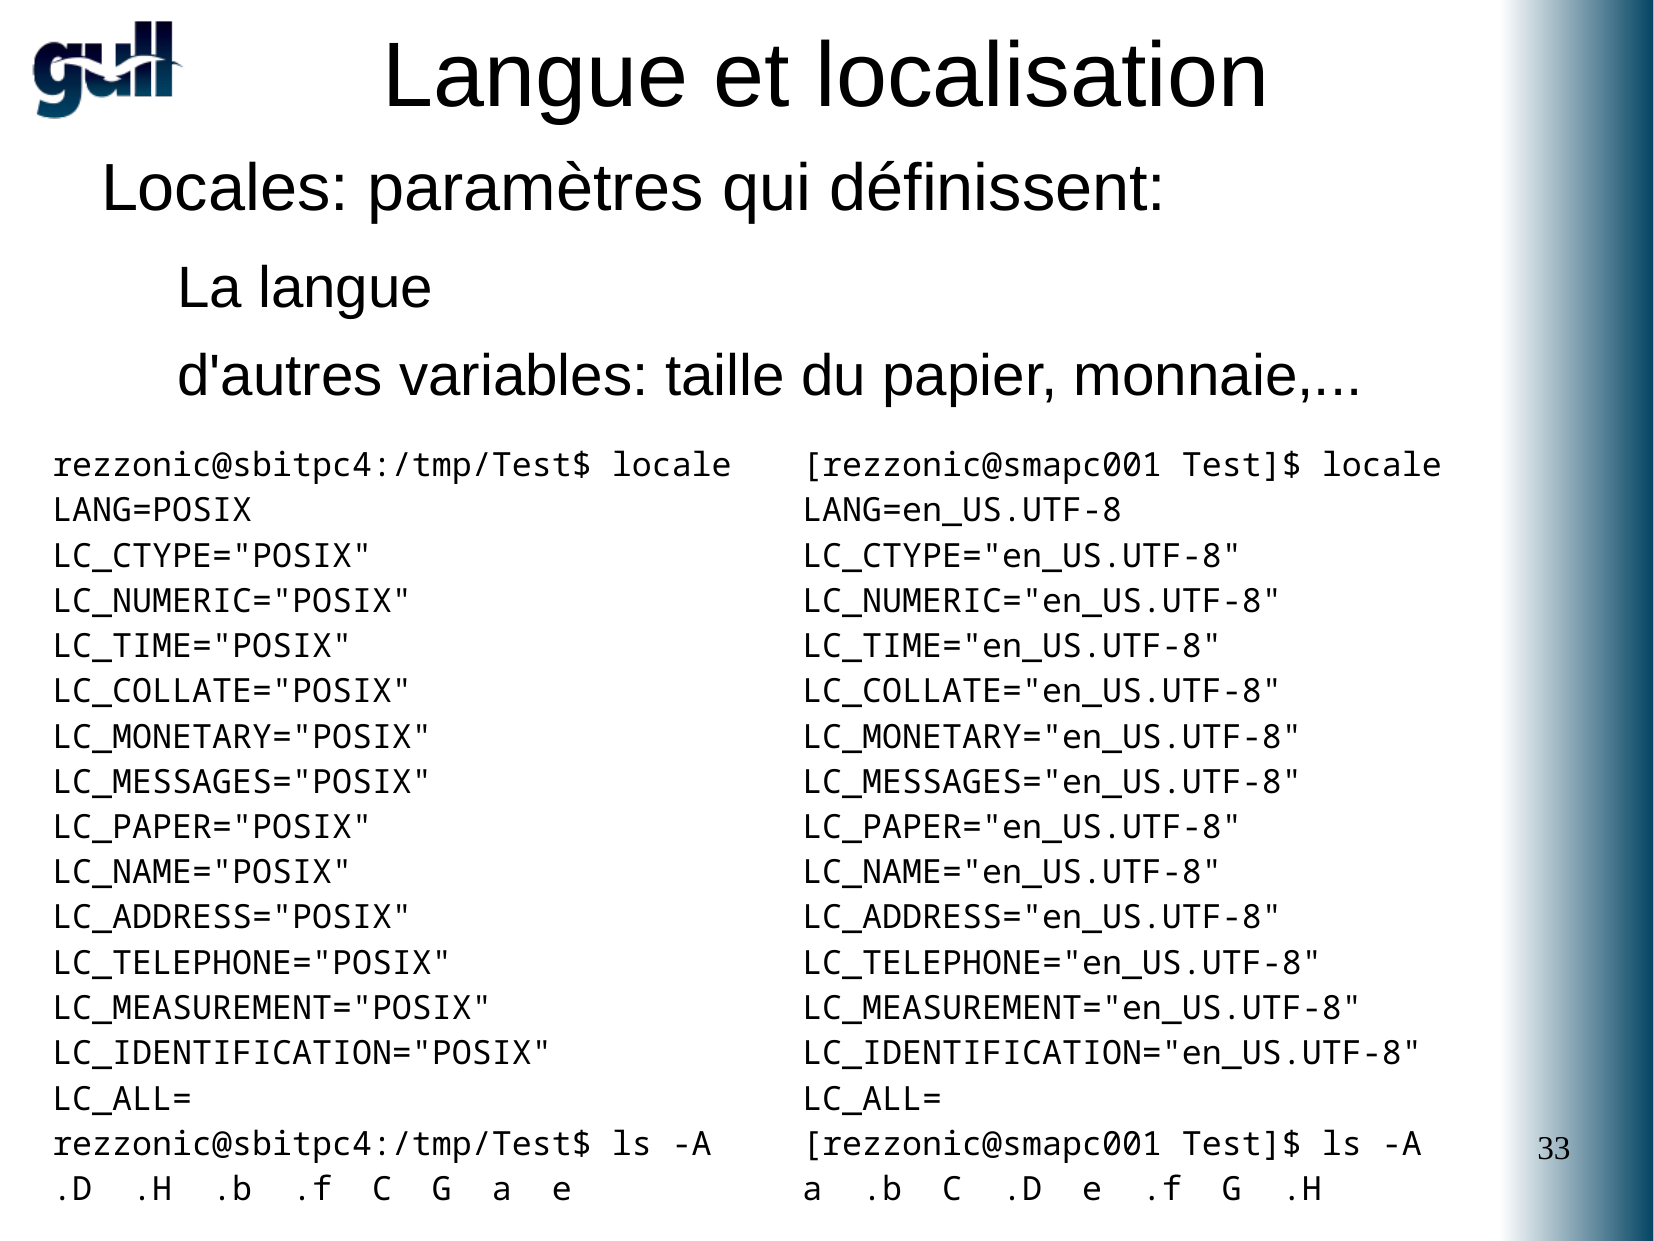

# Langue et localisation
 Locales: paramètres qui définissent:
La langue
d'autres variables: taille du papier, monnaie,...
rezzonic@sbitpc4:/tmp/Test$ locale
LANG=POSIX
LC_CTYPE="POSIX"
LC_NUMERIC="POSIX"
LC_TIME="POSIX"
LC_COLLATE="POSIX"
LC_MONETARY="POSIX"
LC_MESSAGES="POSIX"
LC_PAPER="POSIX"
LC_NAME="POSIX"
LC_ADDRESS="POSIX"
LC_TELEPHONE="POSIX"
LC_MEASUREMENT="POSIX"
LC_IDENTIFICATION="POSIX"
LC_ALL=
rezzonic@sbitpc4:/tmp/Test$ ls -A
.D .H .b .f C G a e
[rezzonic@smapc001 Test]$ locale
LANG=en_US.UTF-8
LC_CTYPE="en_US.UTF-8"
LC_NUMERIC="en_US.UTF-8"
LC_TIME="en_US.UTF-8"
LC_COLLATE="en_US.UTF-8"
LC_MONETARY="en_US.UTF-8"
LC_MESSAGES="en_US.UTF-8"
LC_PAPER="en_US.UTF-8"
LC_NAME="en_US.UTF-8"
LC_ADDRESS="en_US.UTF-8"
LC_TELEPHONE="en_US.UTF-8"
LC_MEASUREMENT="en_US.UTF-8"
LC_IDENTIFICATION="en_US.UTF-8"
LC_ALL=
[rezzonic@smapc001 Test]$ ls -A
a .b C .D e .f G .H
33